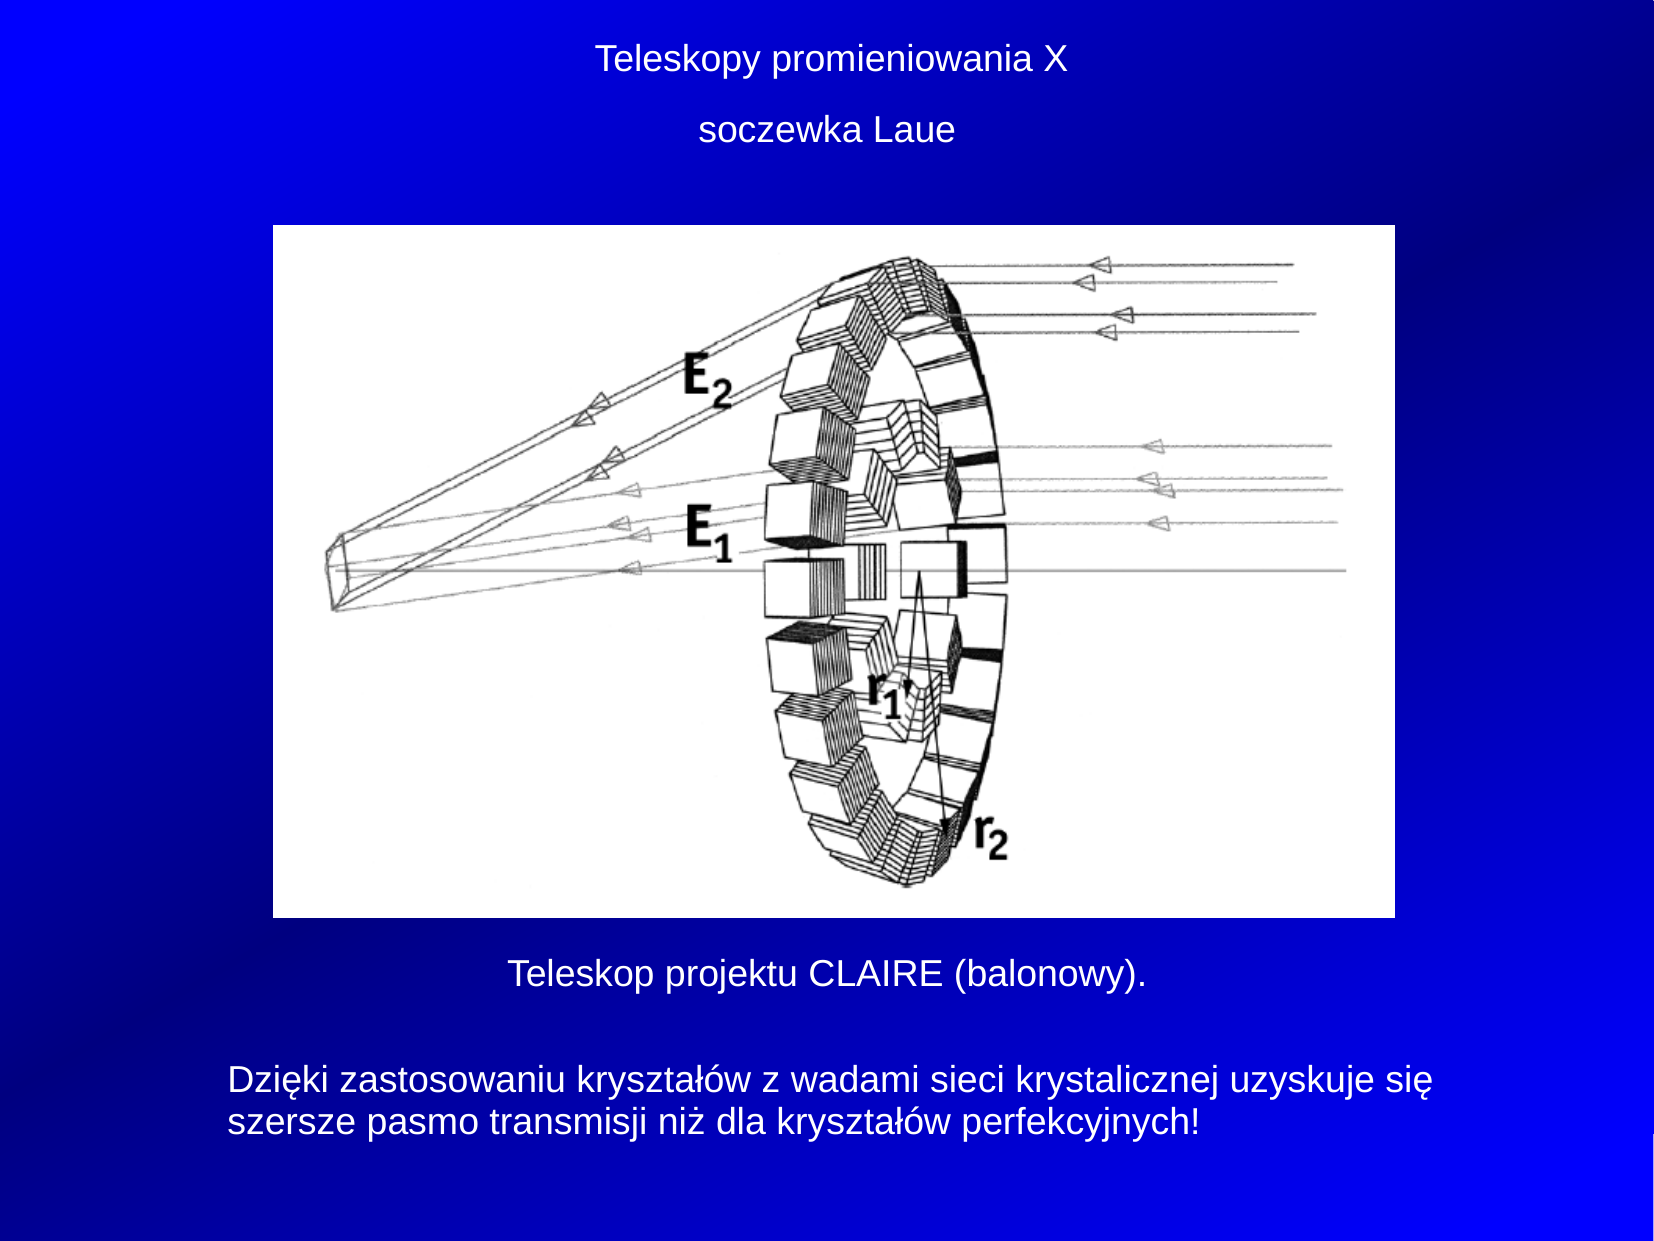

Teleskopy promieniowania X
soczewka Laue
Teleskop projektu CLAIRE (balonowy).
Dzięki zastosowaniu kryształów z wadami sieci krystalicznej uzyskuje się
szersze pasmo transmisji niż dla kryształów perfekcyjnych!